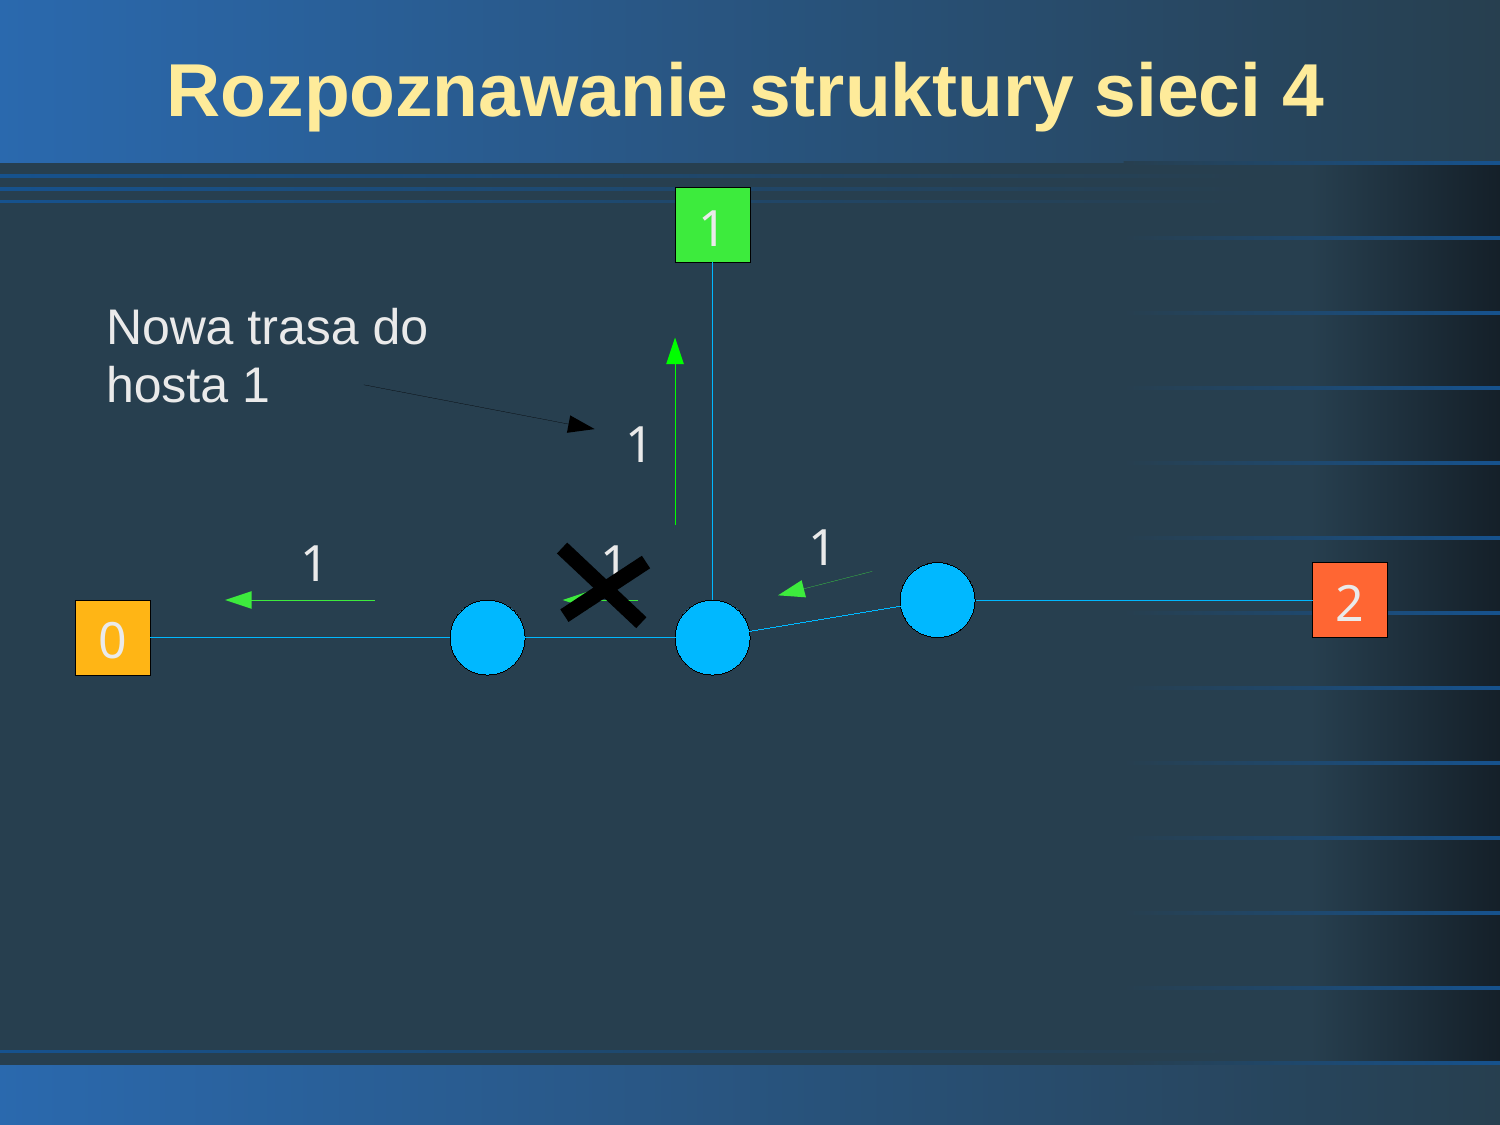

# Rozpoznawanie struktury sieci 4
1
Nowa trasa do
hosta 1
1
1
1
1
2
0